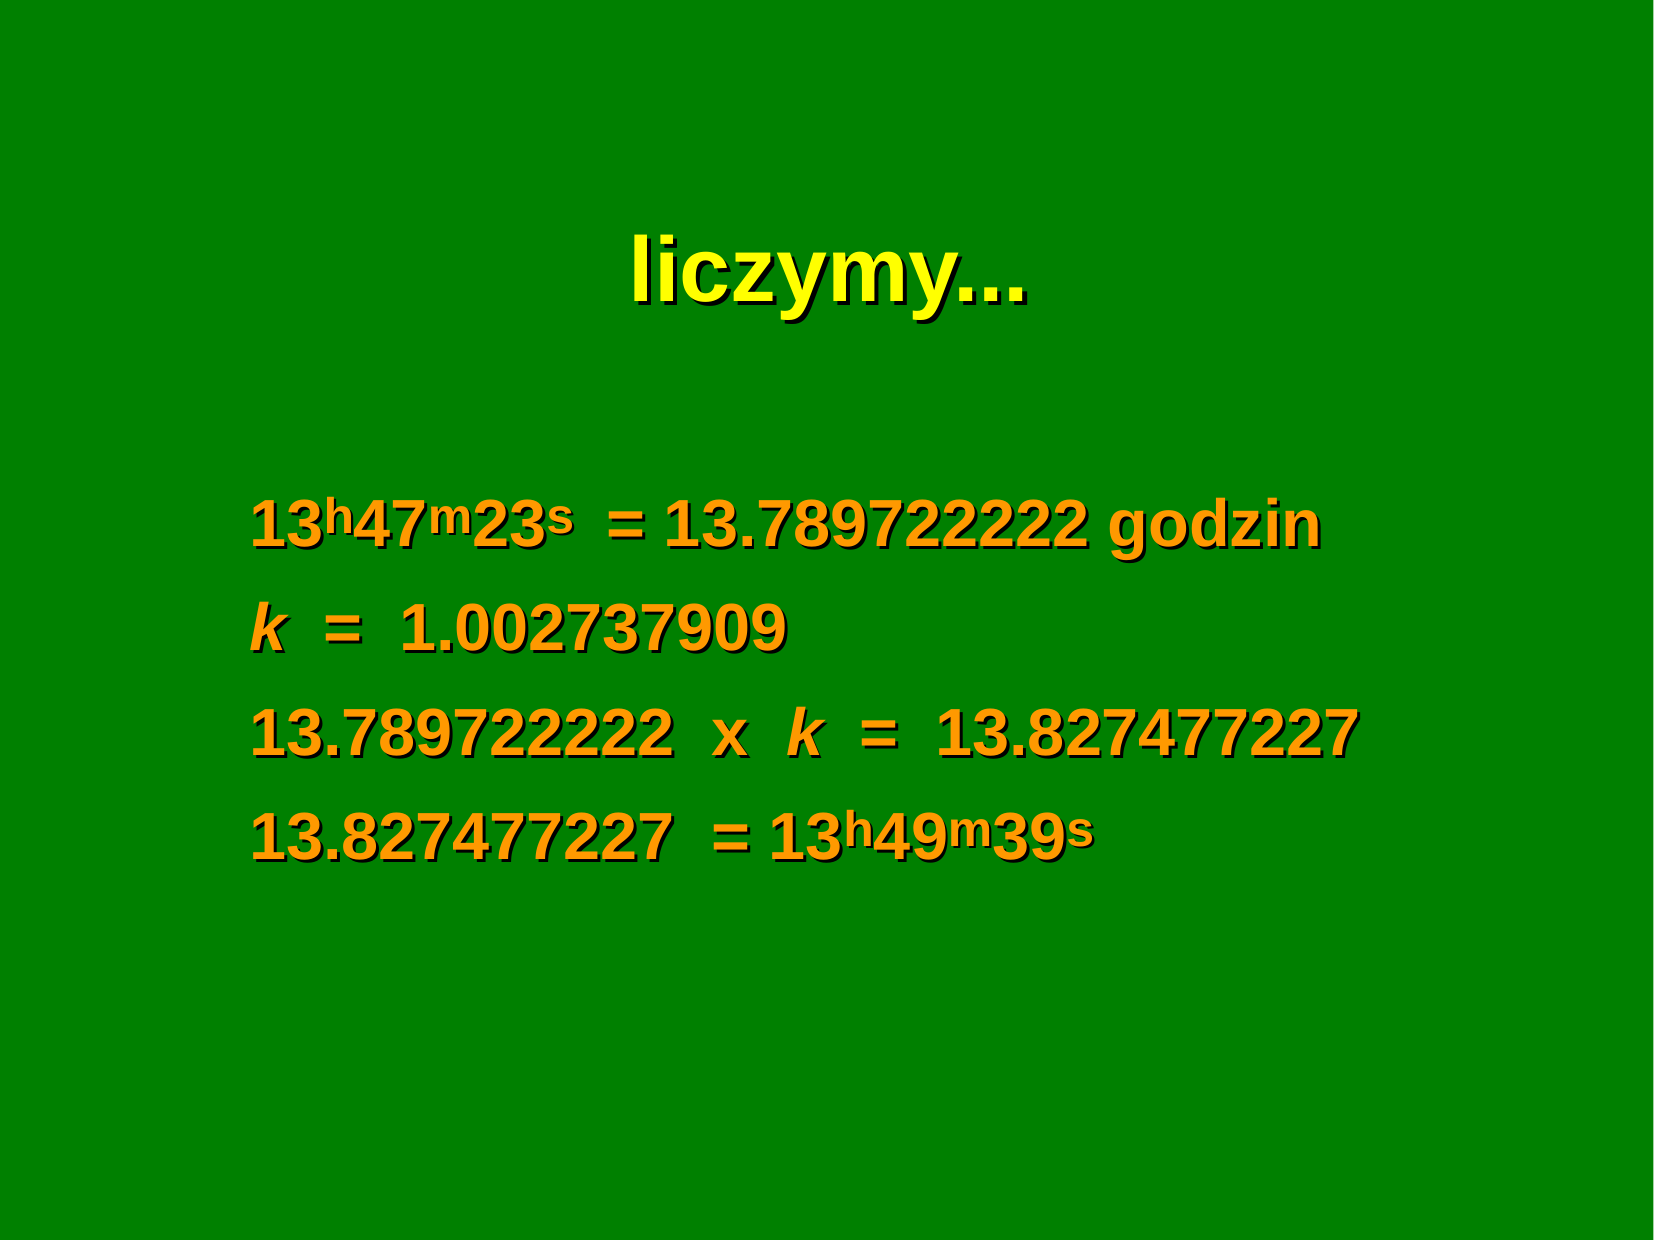

# liczymy...
13h47m23s = 13.789722222 godzin
k = 1.002737909
13.789722222 x k = 13.827477227
13.827477227 = 13h49m39s